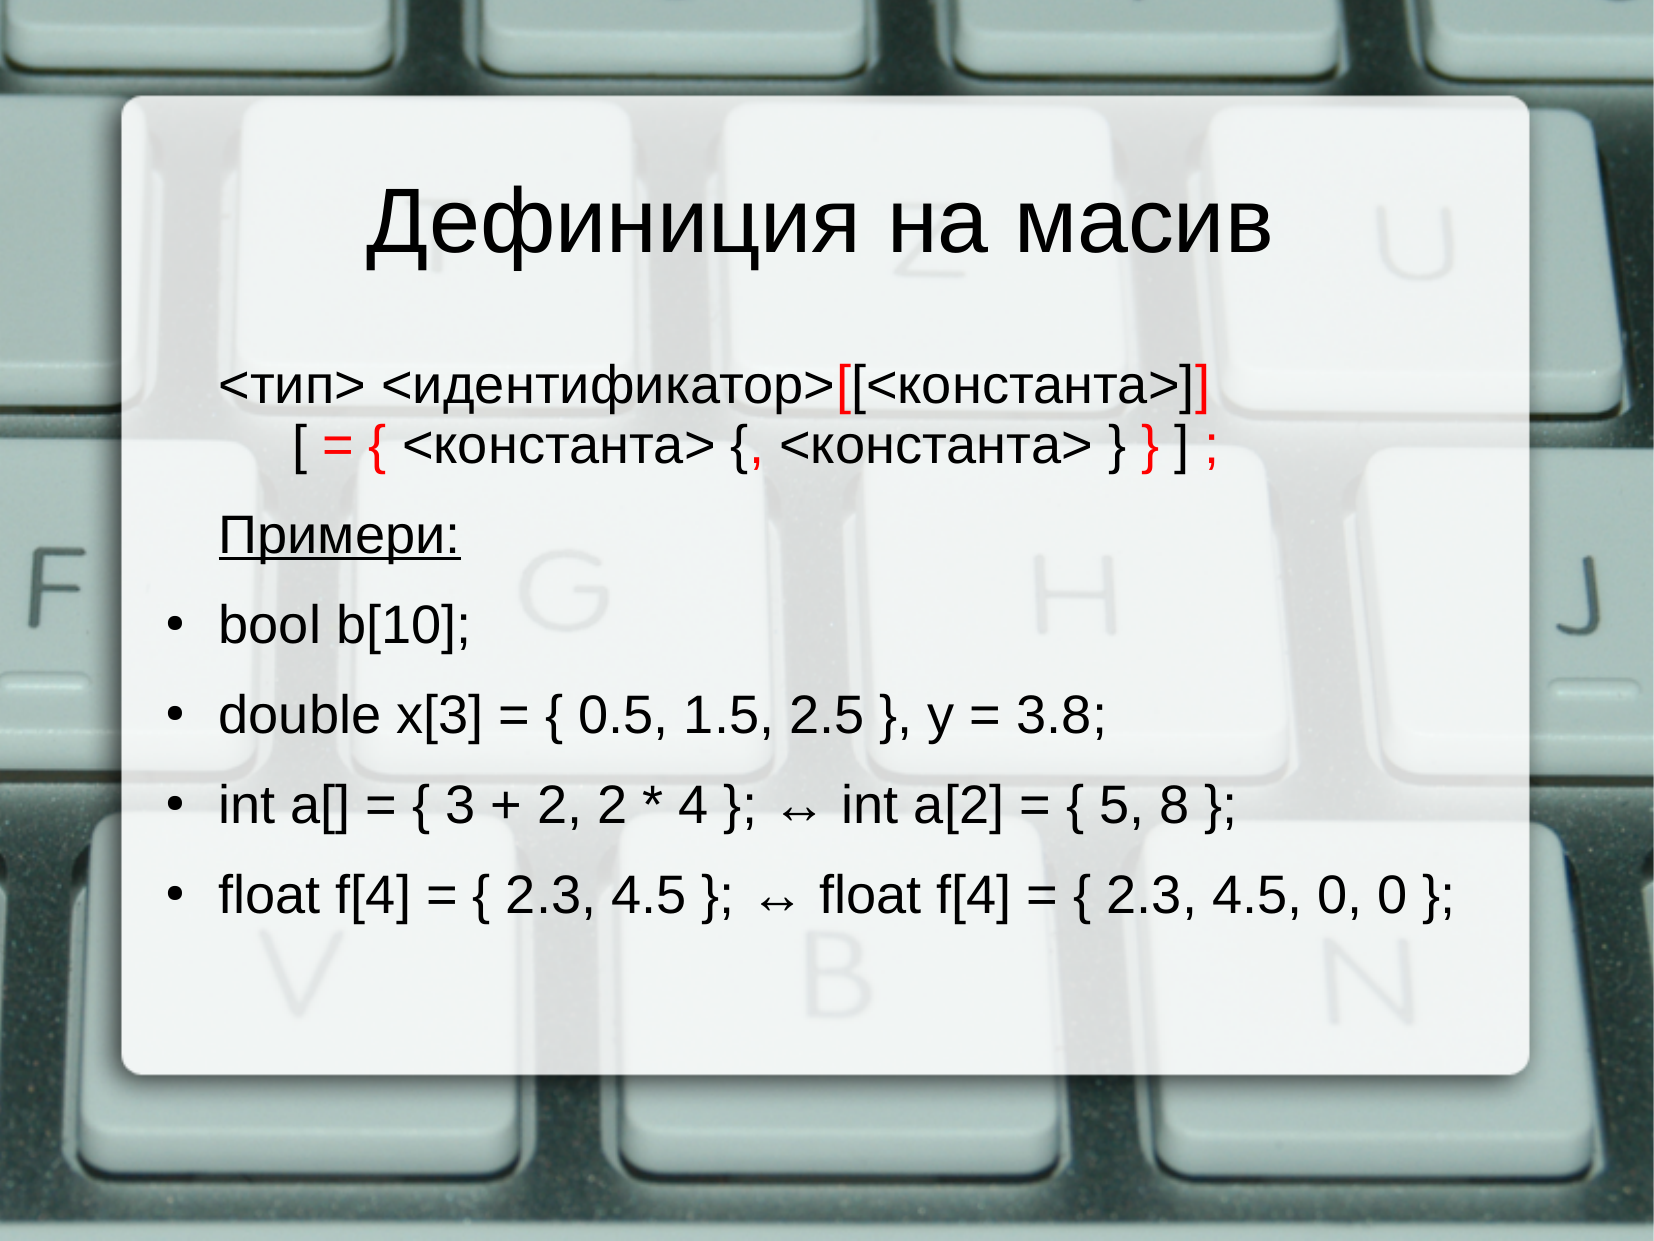

# Дефиниция на масив
<тип> <идентификатор>[[<константа>]]
	[ = { <константа> {, <константа> } } ] ;
Примери:
bool b[10];
double x[3] = { 0.5, 1.5, 2.5 }, y = 3.8;
int a[] = { 3 + 2, 2 * 4 }; ↔ int a[2] = { 5, 8 };
float f[4] = { 2.3, 4.5 }; ↔ float f[4] = { 2.3, 4.5, 0, 0 };